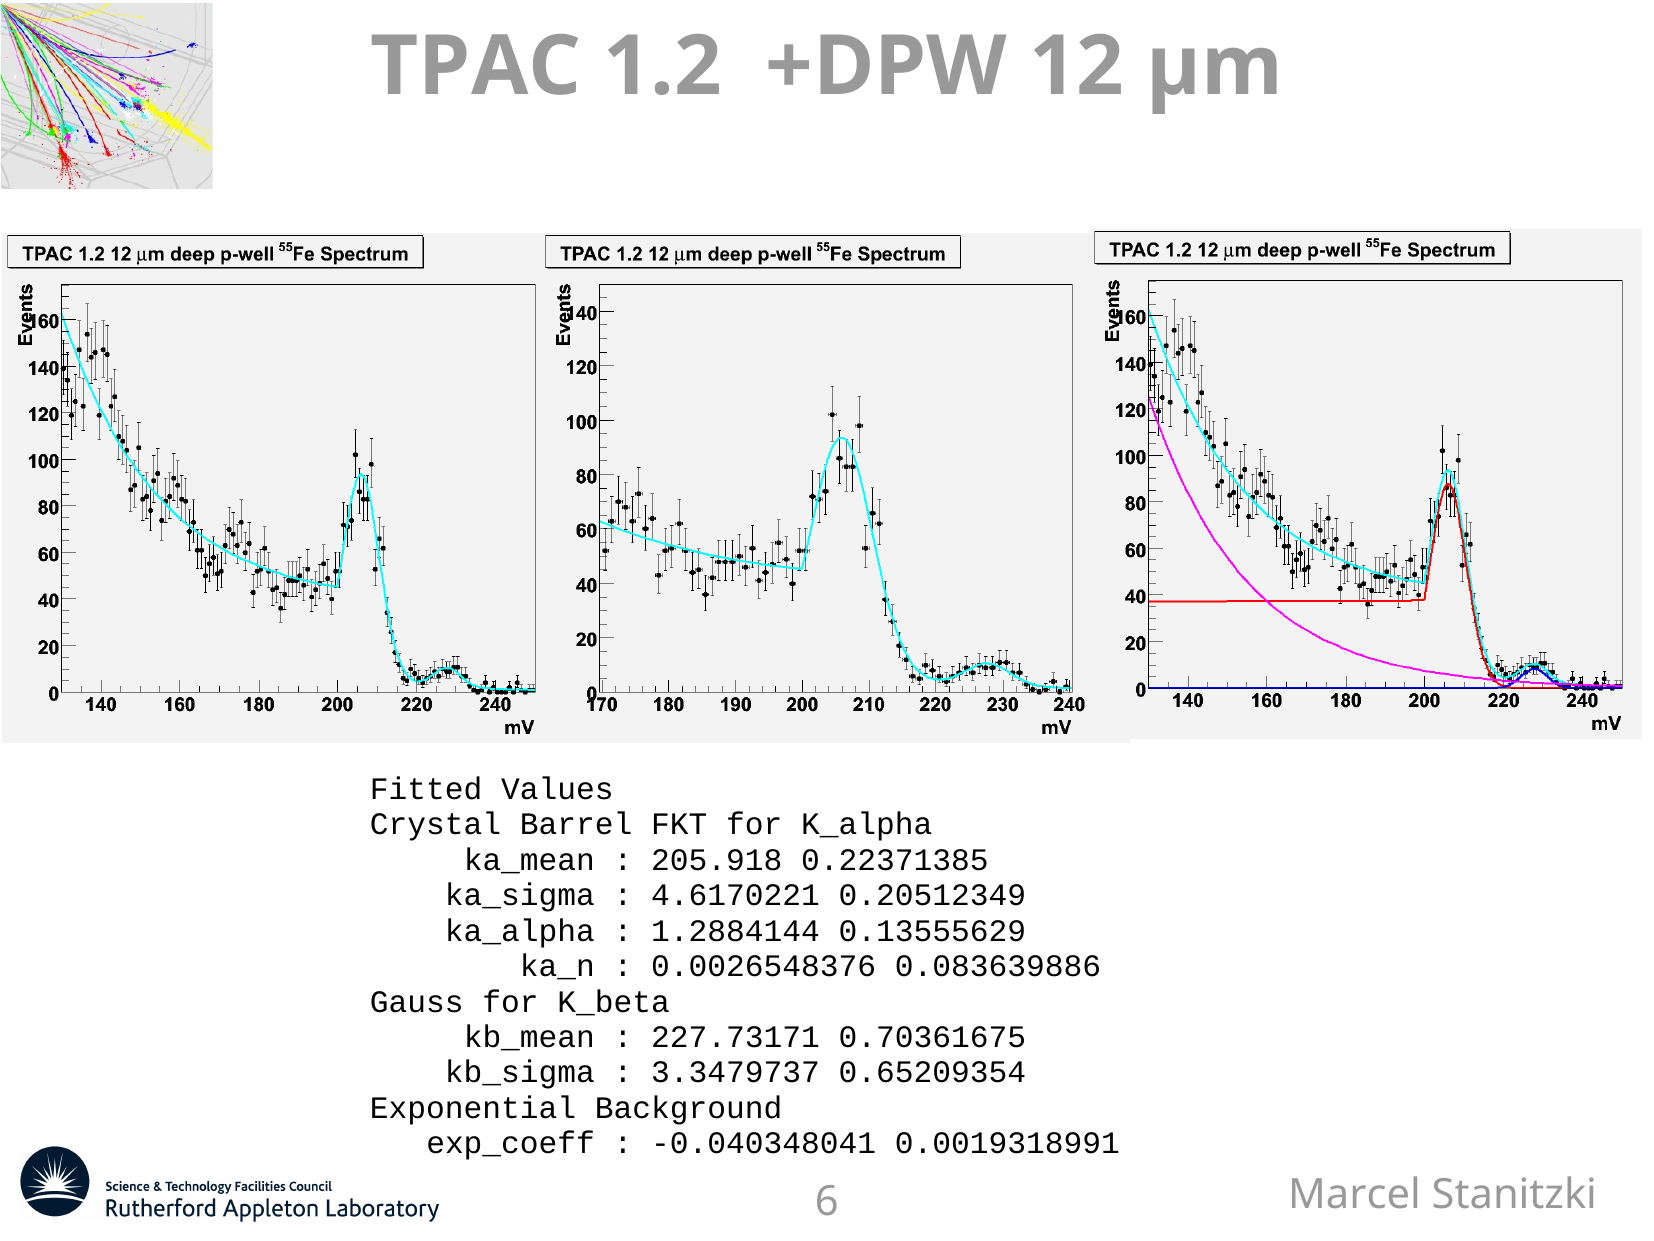

# TPAC 1.2 +DPW 12 μm
Fitted Values
Crystal Barrel FKT for K_alpha
 ka_mean : 205.918 0.22371385
 ka_sigma : 4.6170221 0.20512349
 ka_alpha : 1.2884144 0.13555629
 ka_n : 0.0026548376 0.083639886
Gauss for K_beta
 kb_mean : 227.73171 0.70361675
 kb_sigma : 3.3479737 0.65209354
Exponential Background
 exp_coeff : -0.040348041 0.0019318991